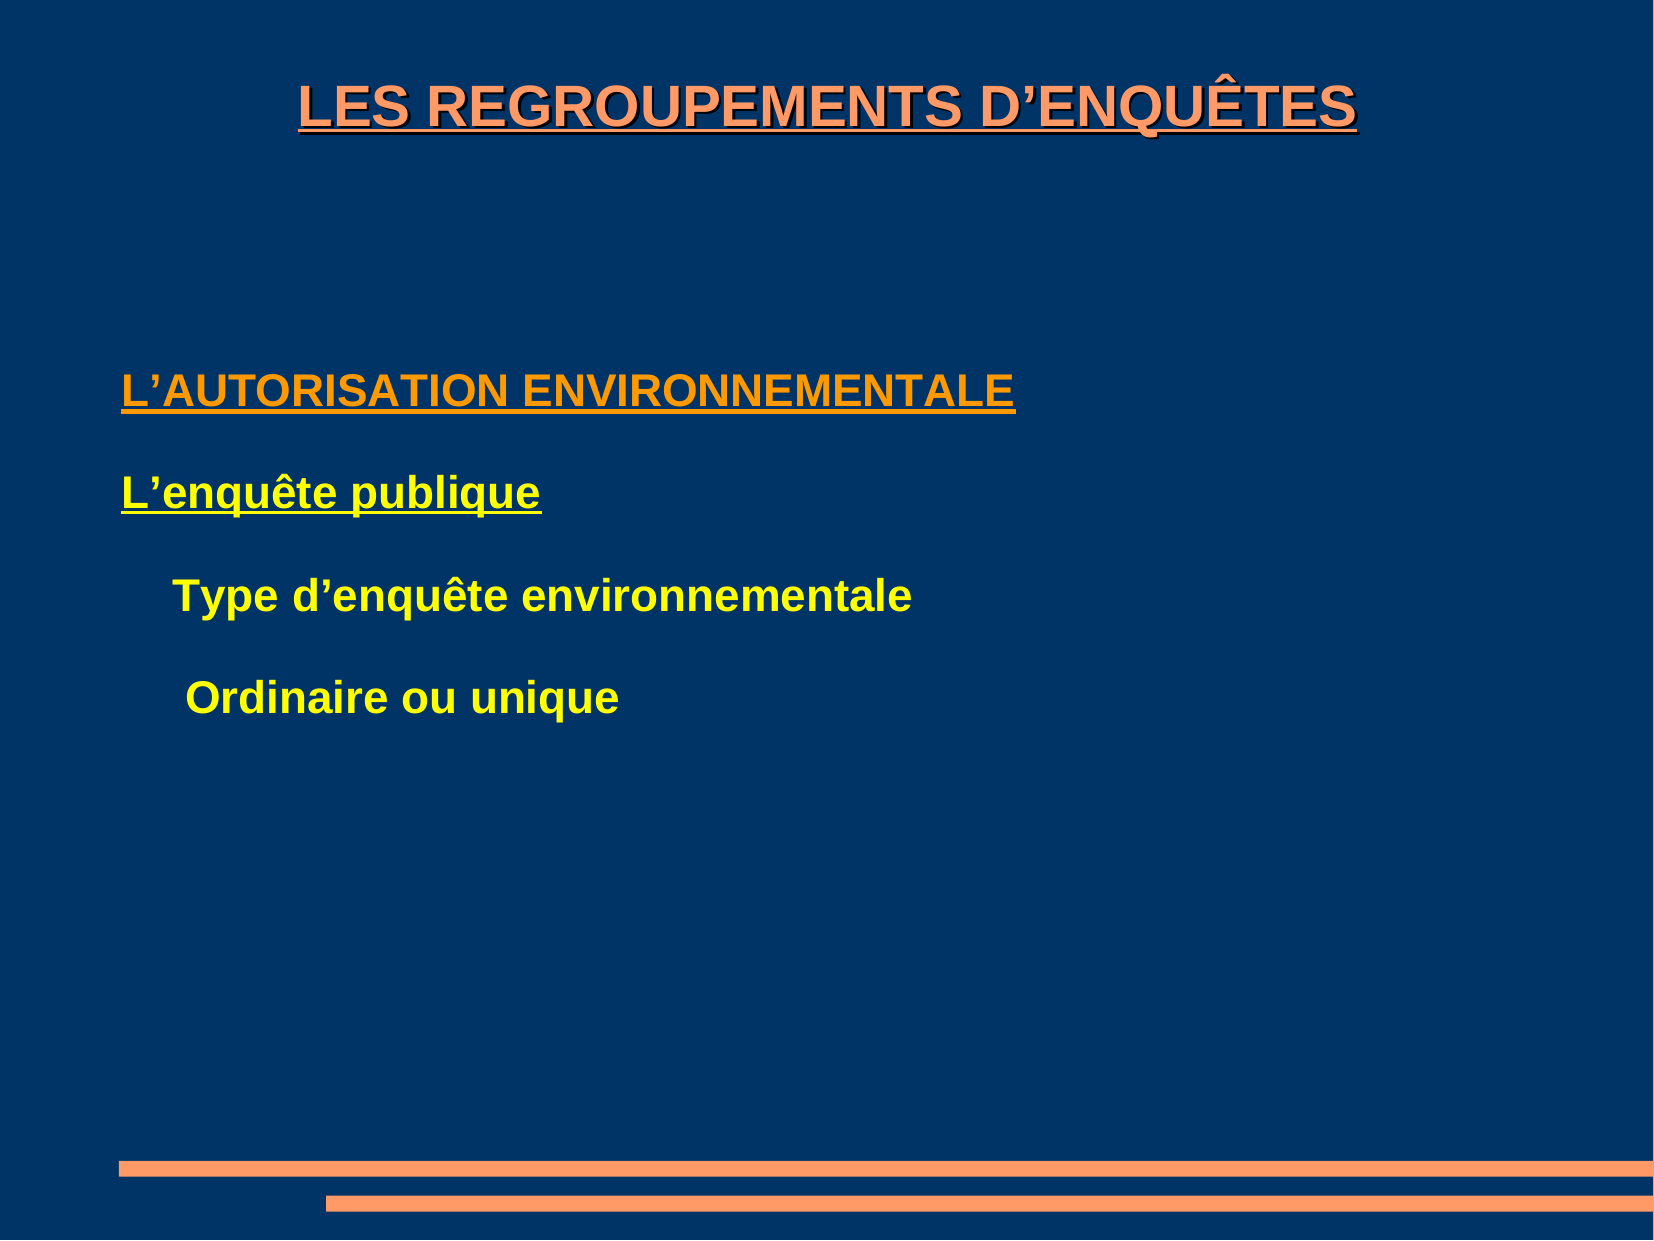

# LES REGROUPEMENTS D’ENQUÊTES
L’AUTORISATION ENVIRONNEMENTALE
L’enquête publique
 Type d’enquête environnementale
 Ordinaire ou unique